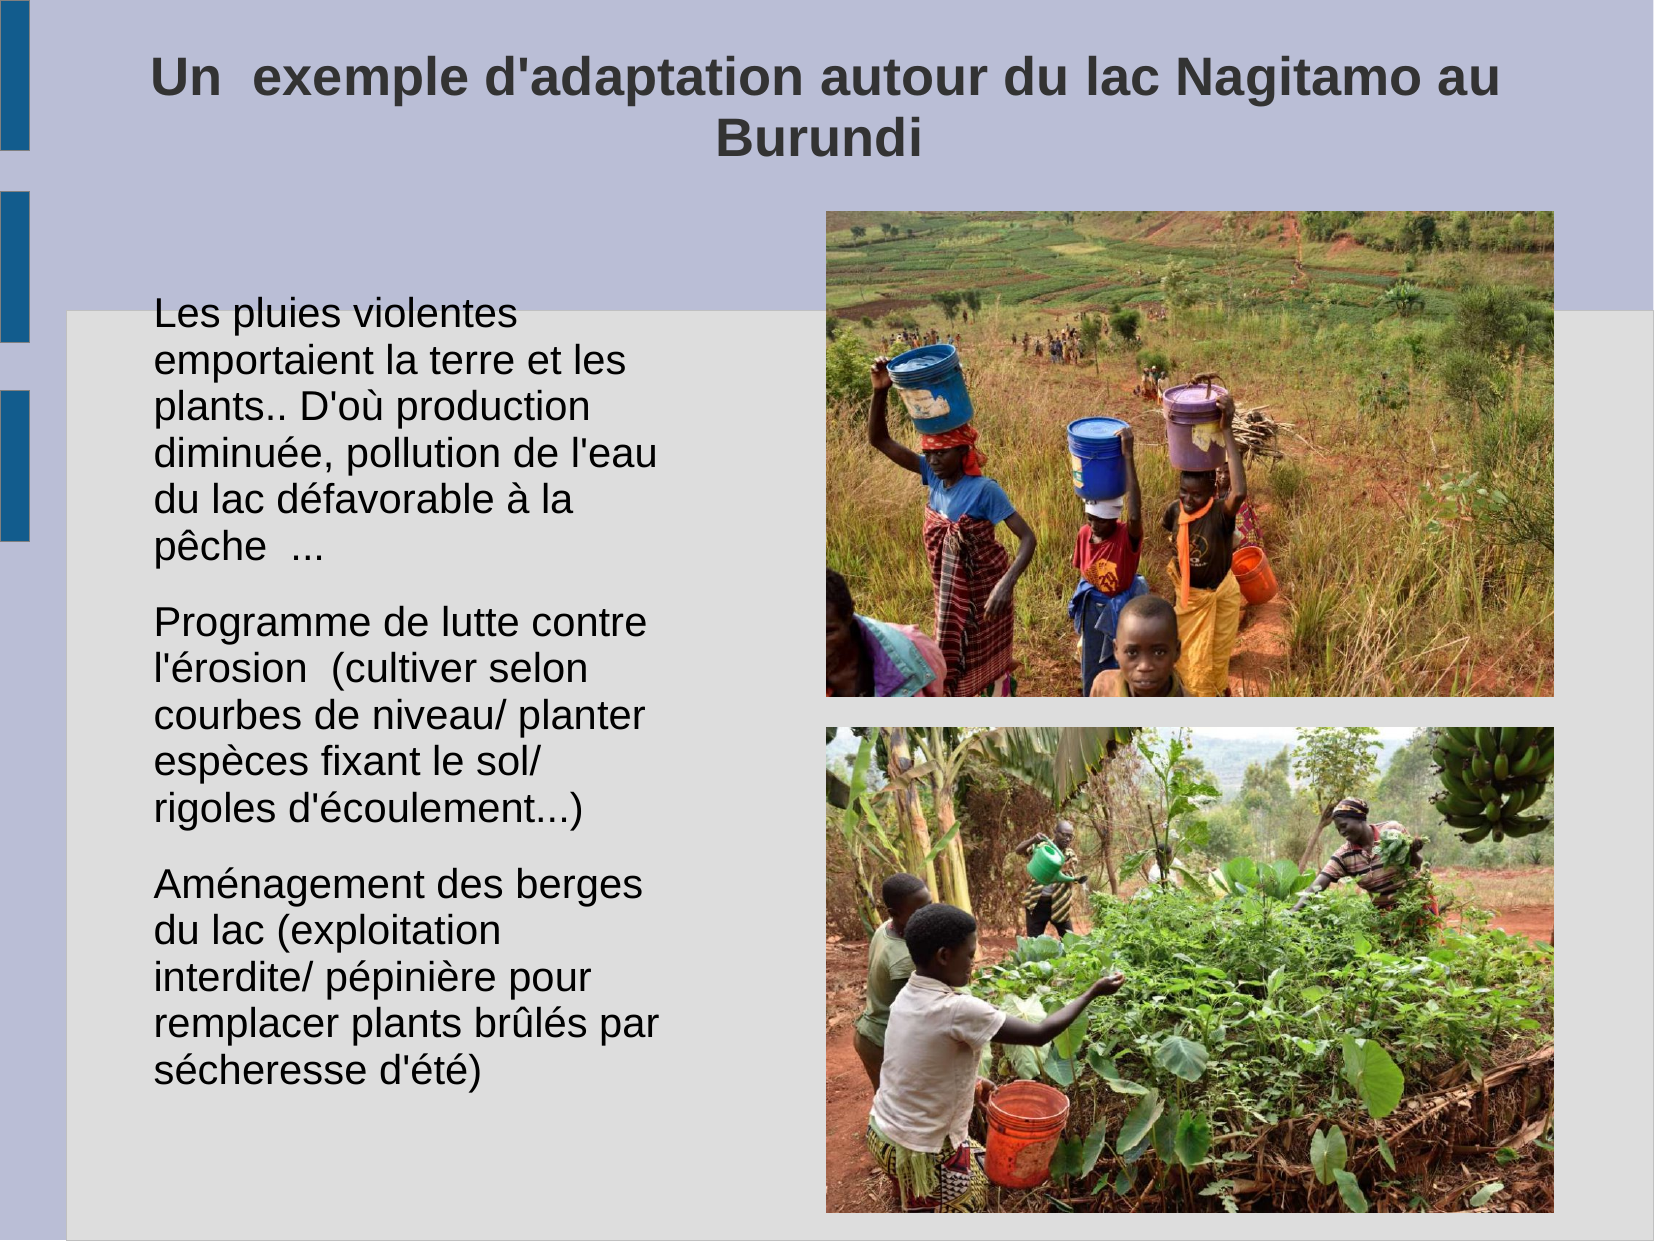

# Un exemple d'adaptation autour du lac Nagitamo au Burundi
Les pluies violentes emportaient la terre et les plants.. D'où production diminuée, pollution de l'eau du lac défavorable à la pêche ...
Programme de lutte contre l'érosion (cultiver selon courbes de niveau/ planter espèces fixant le sol/ rigoles d'écoulement...)
Aménagement des berges du lac (exploitation interdite/ pépinière pour remplacer plants brûlés par sécheresse d'été)